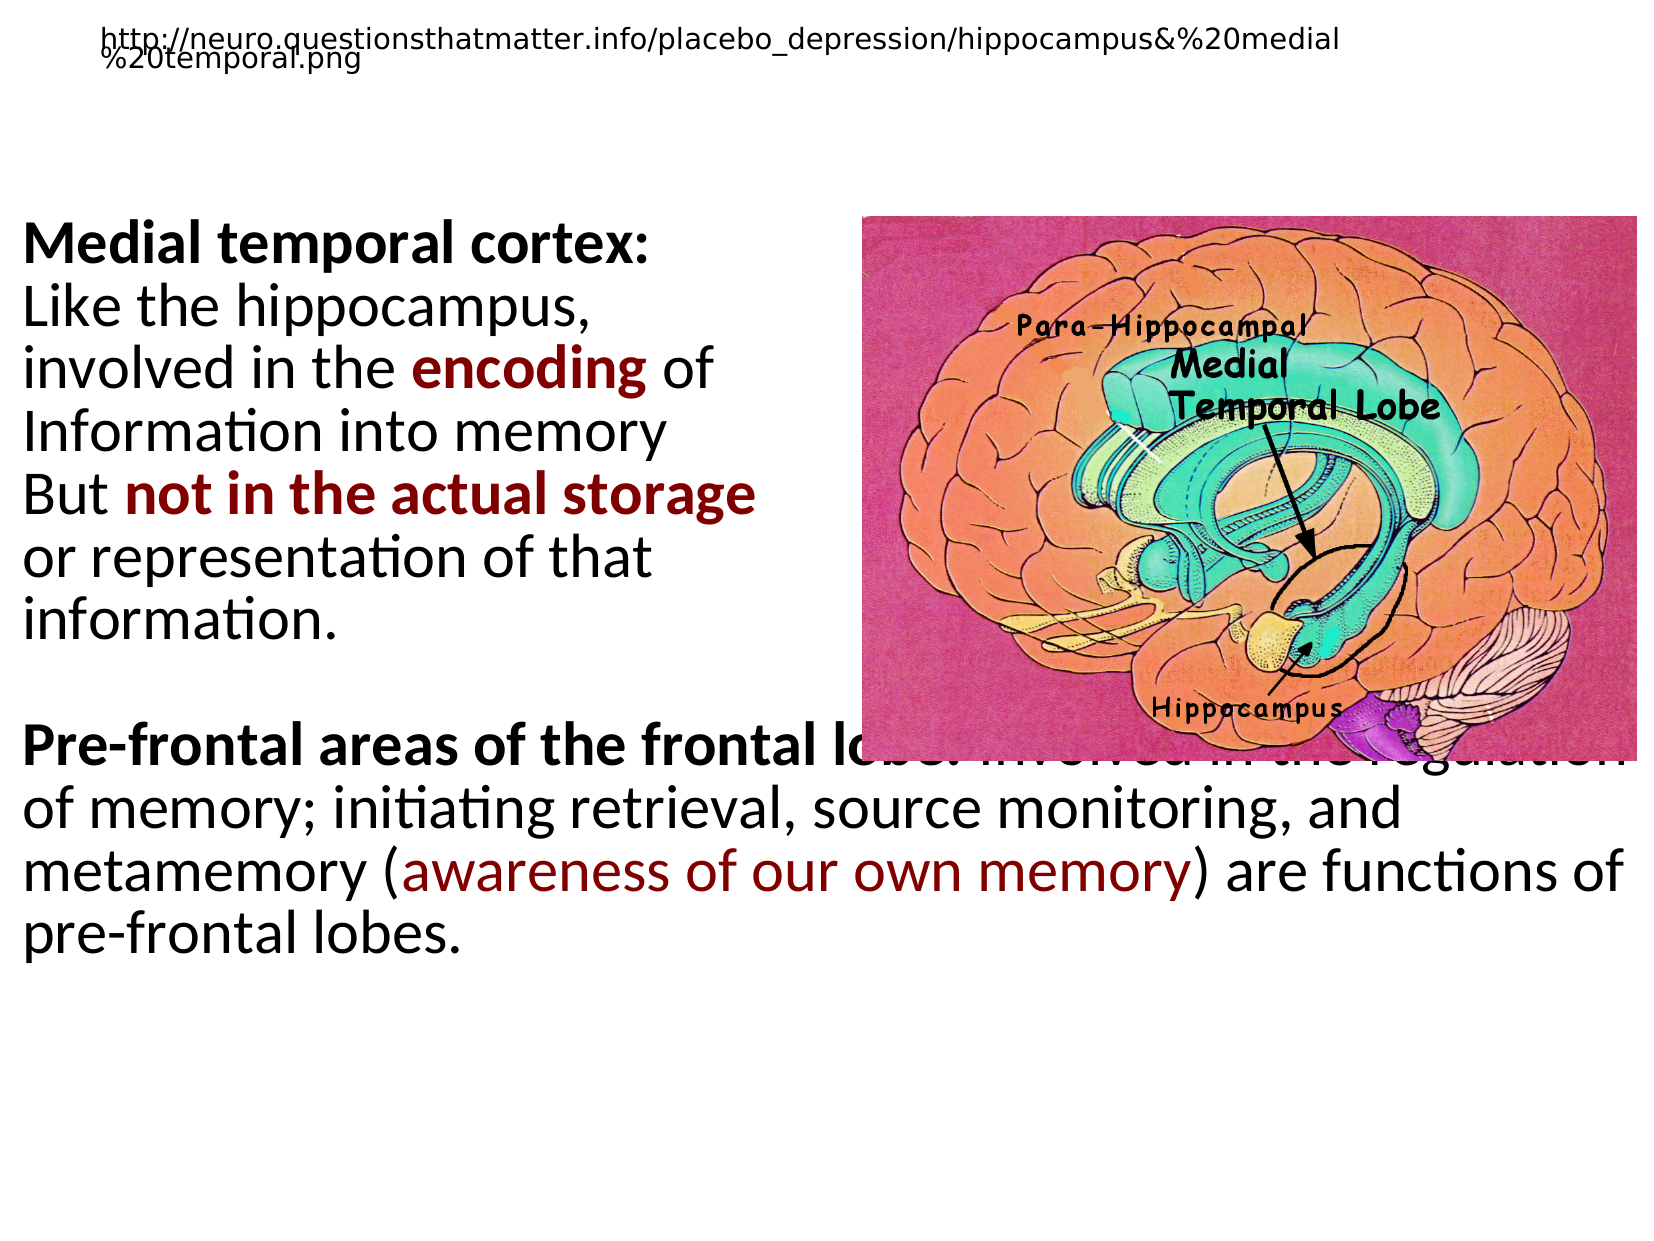

http://neuro.questionsthatmatter.info/placebo_depression/hippocampus&%20medial%20temporal.png
Medial temporal cortex:
Like the hippocampus,
involved in the encoding of
Information into memory
But not in the actual storage
or representation of that
information.
Pre-frontal areas of the frontal lobe: Involved in the regulation of memory; initiating retrieval, source monitoring, and metamemory (awareness of our own memory) are functions of pre-frontal lobes.